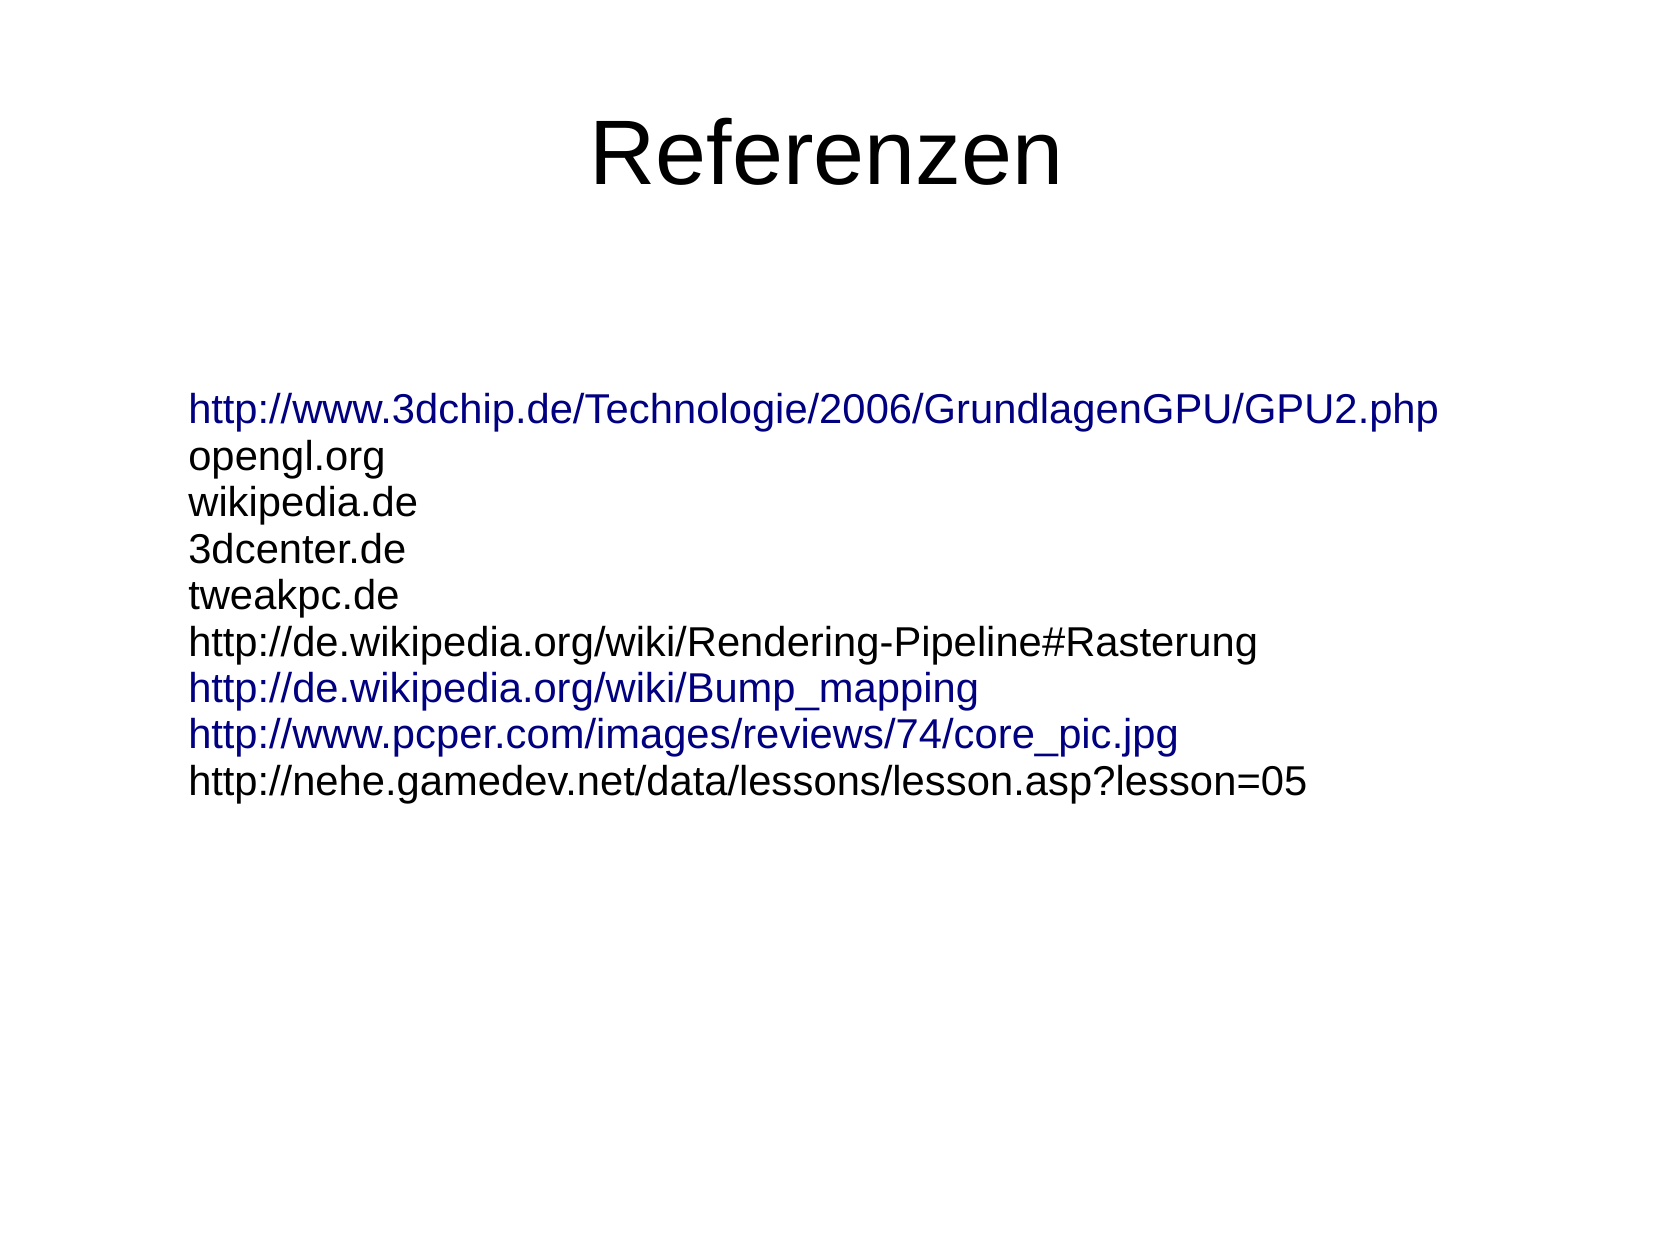

# Referenzen
http://www.3dchip.de/Technologie/2006/GrundlagenGPU/GPU2.php
opengl.org
wikipedia.de
3dcenter.de
tweakpc.de
http://de.wikipedia.org/wiki/Rendering-Pipeline#Rasterung
http://de.wikipedia.org/wiki/Bump_mapping
http://www.pcper.com/images/reviews/74/core_pic.jpg
http://nehe.gamedev.net/data/lessons/lesson.asp?lesson=05